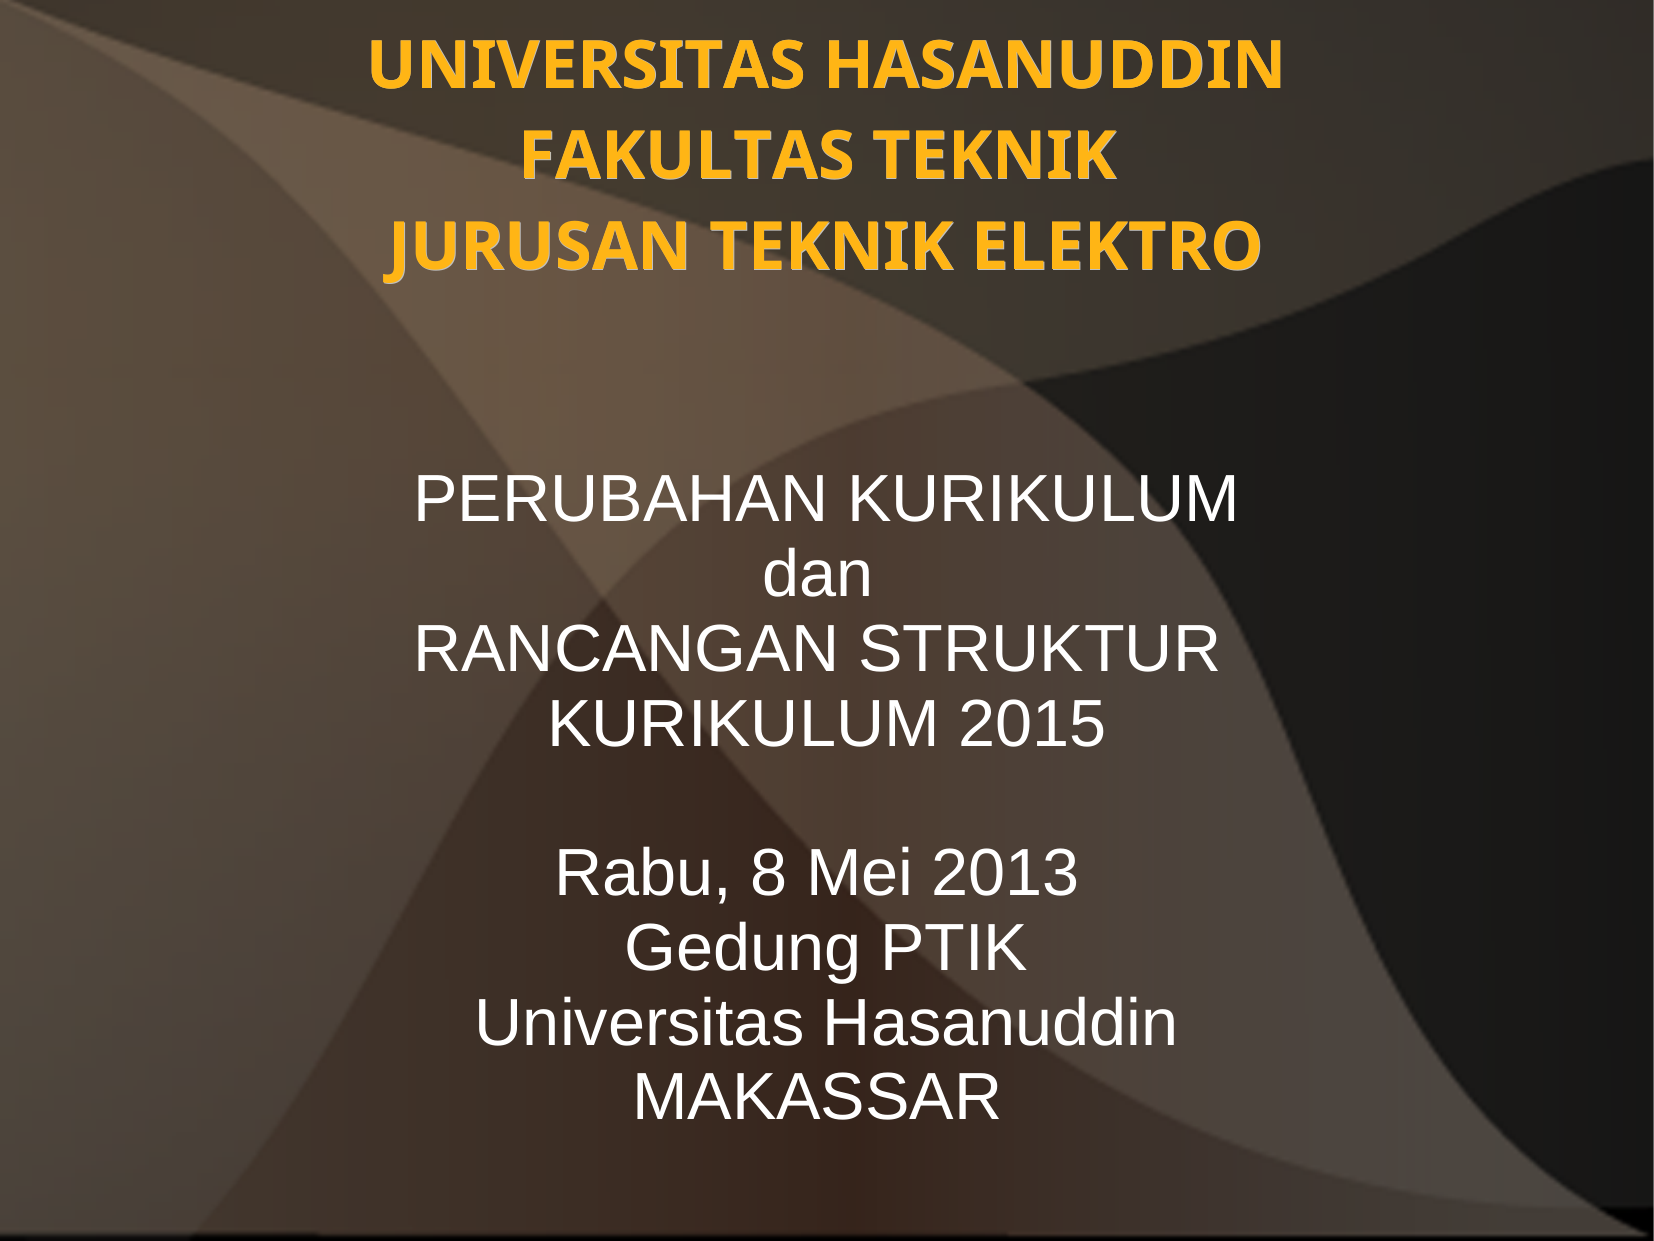

# UNIVERSITAS HASANUDDIN FAKULTAS TEKNIK JURUSAN TEKNIK ELEKTRO
PERUBAHAN KURIKULUM
dan
RANCANGAN STRUKTUR
KURIKULUM 2015
Rabu, 8 Mei 2013
Gedung PTIK
Universitas Hasanuddin
MAKASSAR